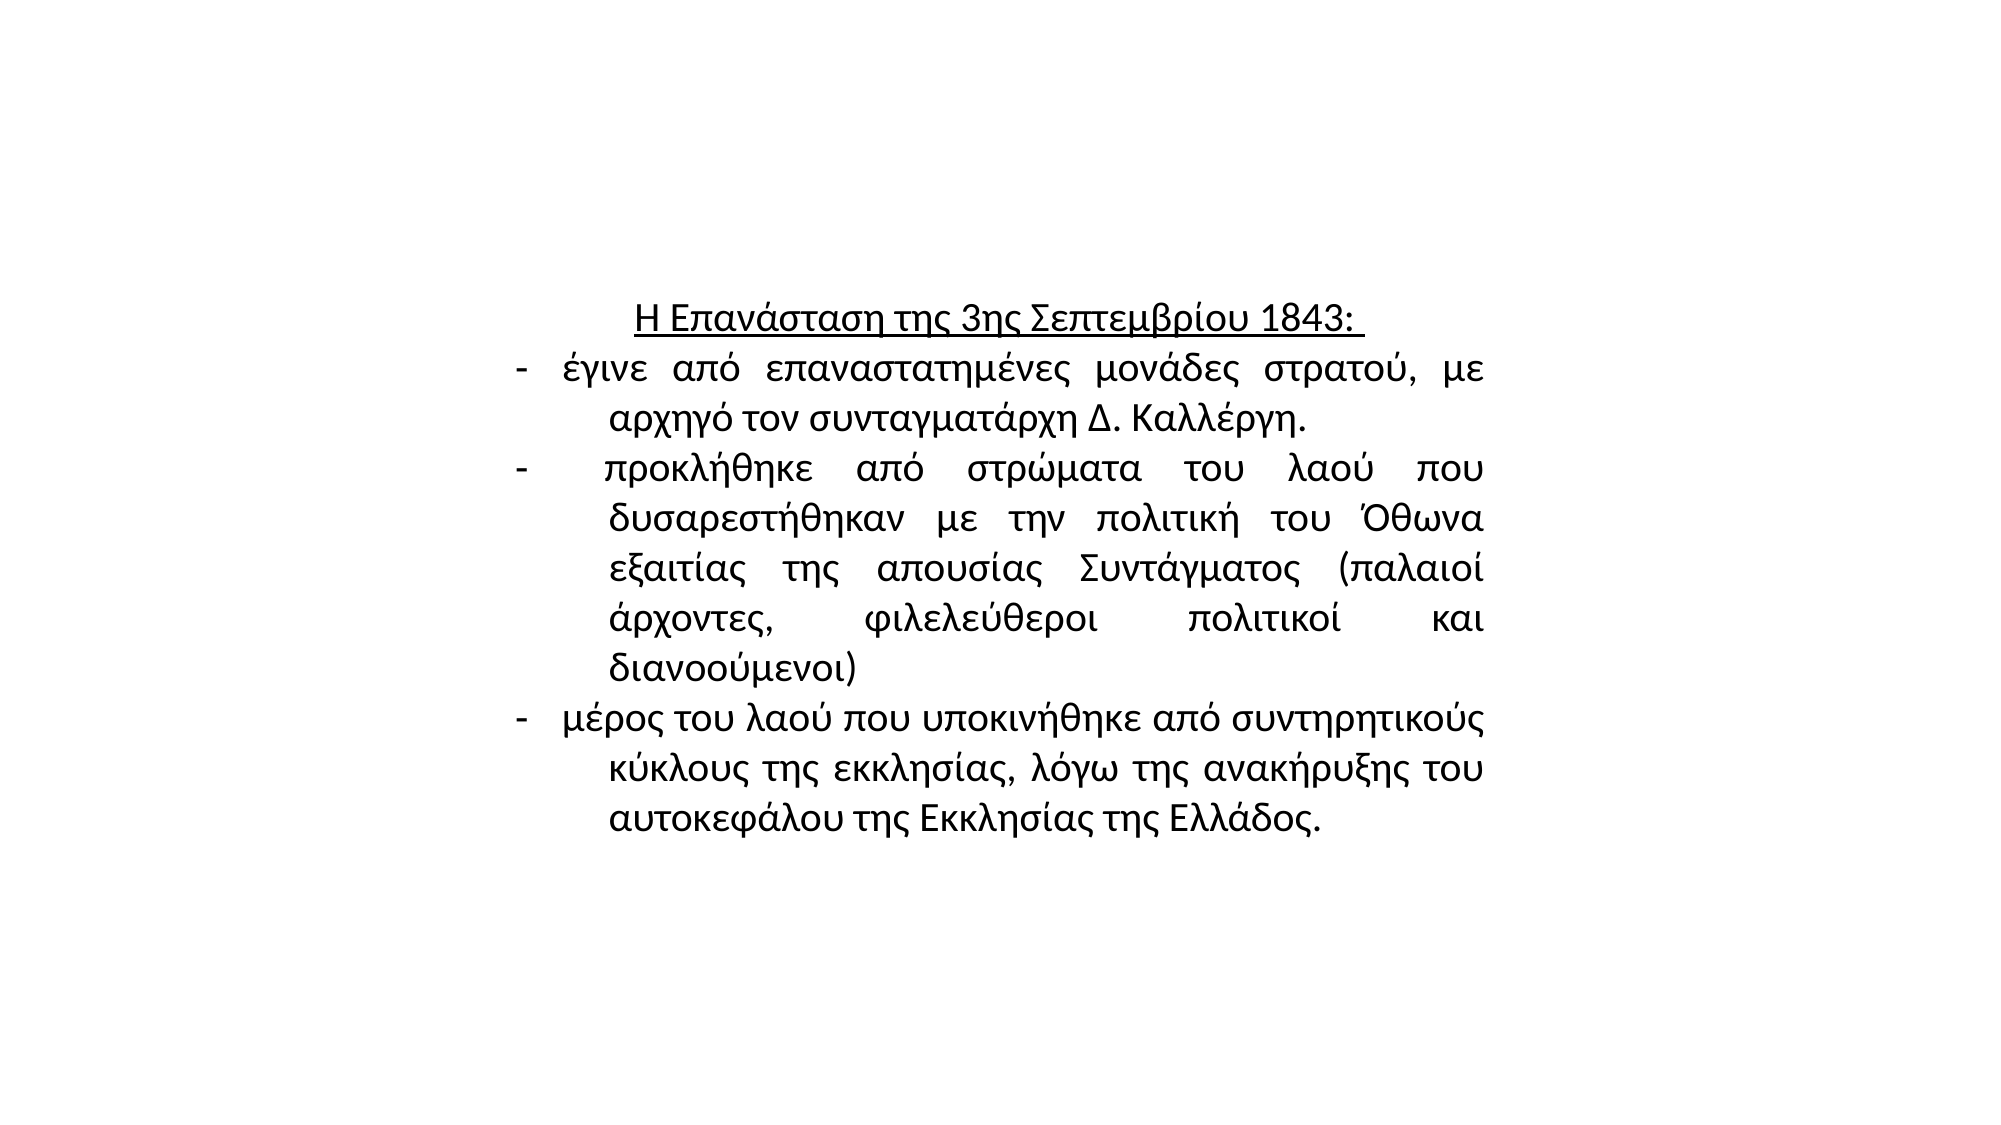

Η Επανάσταση της 3ης Σεπτεμβρίου 1843:
έγινε από επαναστατημένες μονάδες στρατού, με αρχηγό τον συνταγματάρχη Δ. Καλλέργη.
 προκλήθηκε από στρώματα του λαού που δυσαρεστήθηκαν με την πολιτική του Όθωνα εξαιτίας της απουσίας Συντάγματος (παλαιοί άρχοντες, φιλελεύθεροι πολιτικοί και διανοούμενοι)
μέρος του λαού που υποκινήθηκε από συντηρητικούς κύκλους της εκκλησίας, λόγω της ανακήρυξης του αυτοκεφάλου της Εκκλησίας της Ελλάδος.